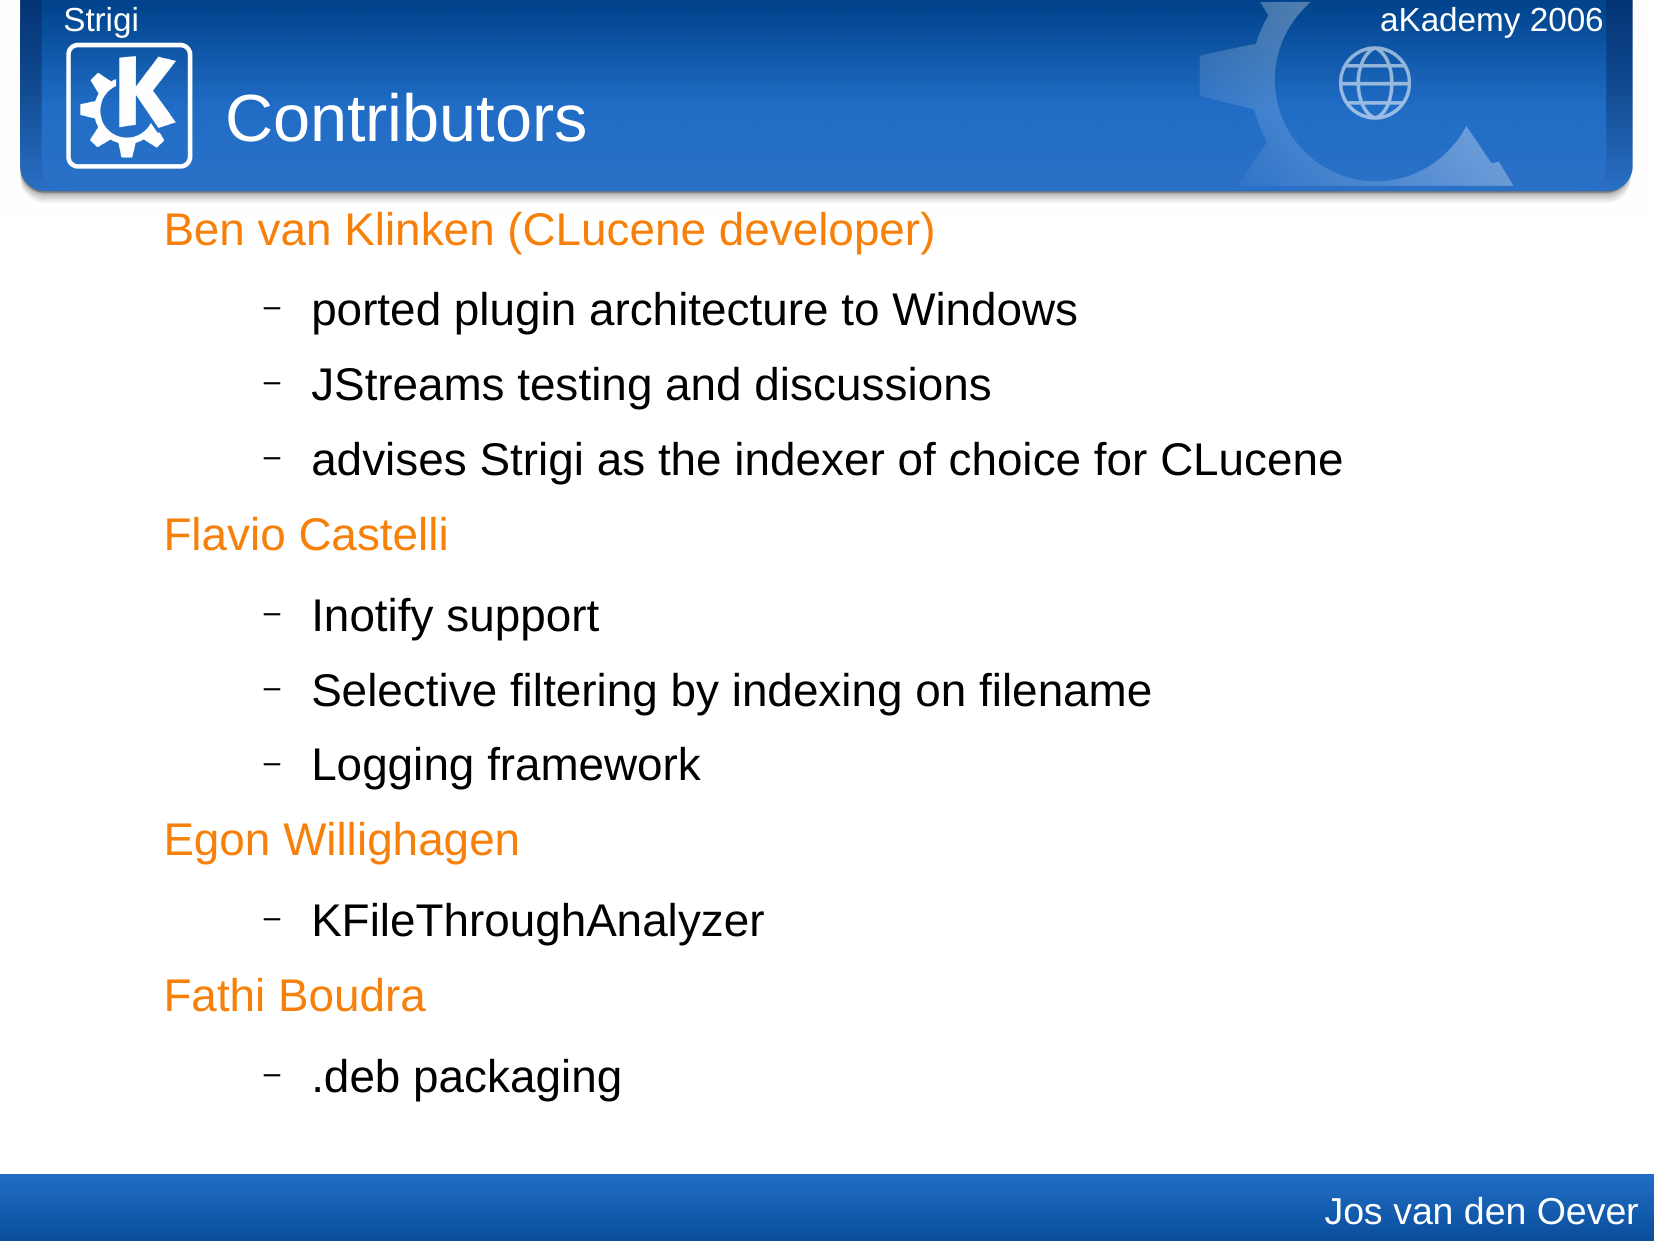

# Contributors
Ben van Klinken (CLucene developer)
ported plugin architecture to Windows
JStreams testing and discussions
advises Strigi as the indexer of choice for CLucene
Flavio Castelli
Inotify support
Selective filtering by indexing on filename
Logging framework
Egon Willighagen
KFileThroughAnalyzer
Fathi Boudra
.deb packaging